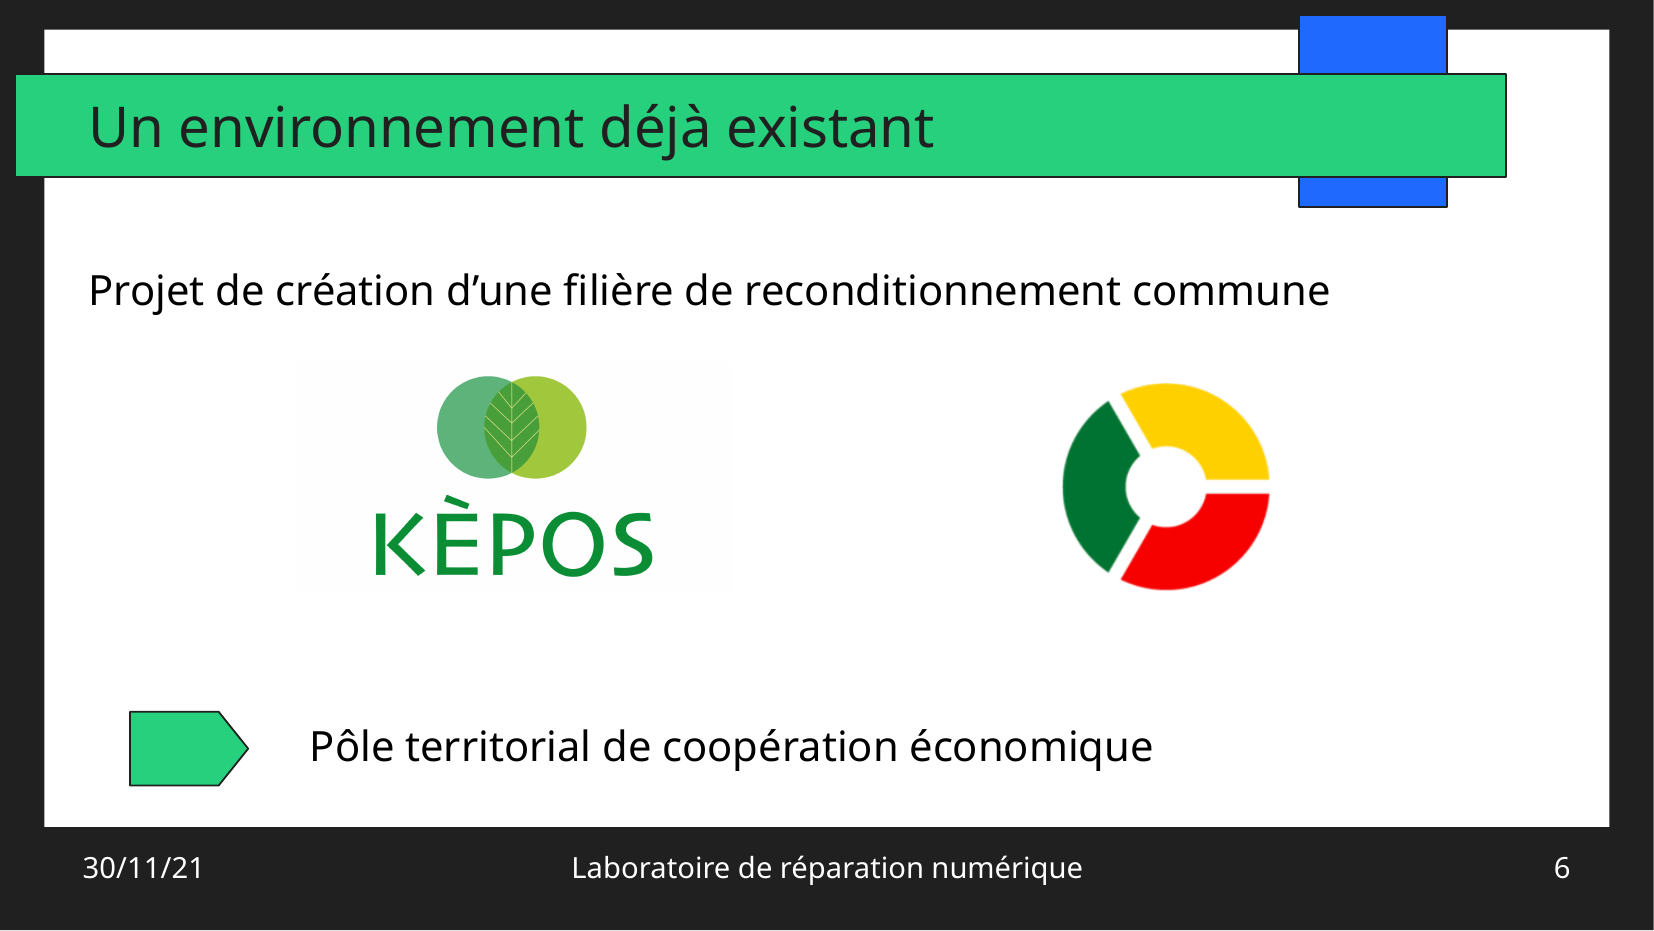

# Un environnement déjà existant
Projet de création d’une filière de reconditionnement commune
			Pôle territorial de coopération économique
30/11/21
Laboratoire de réparation numérique
6